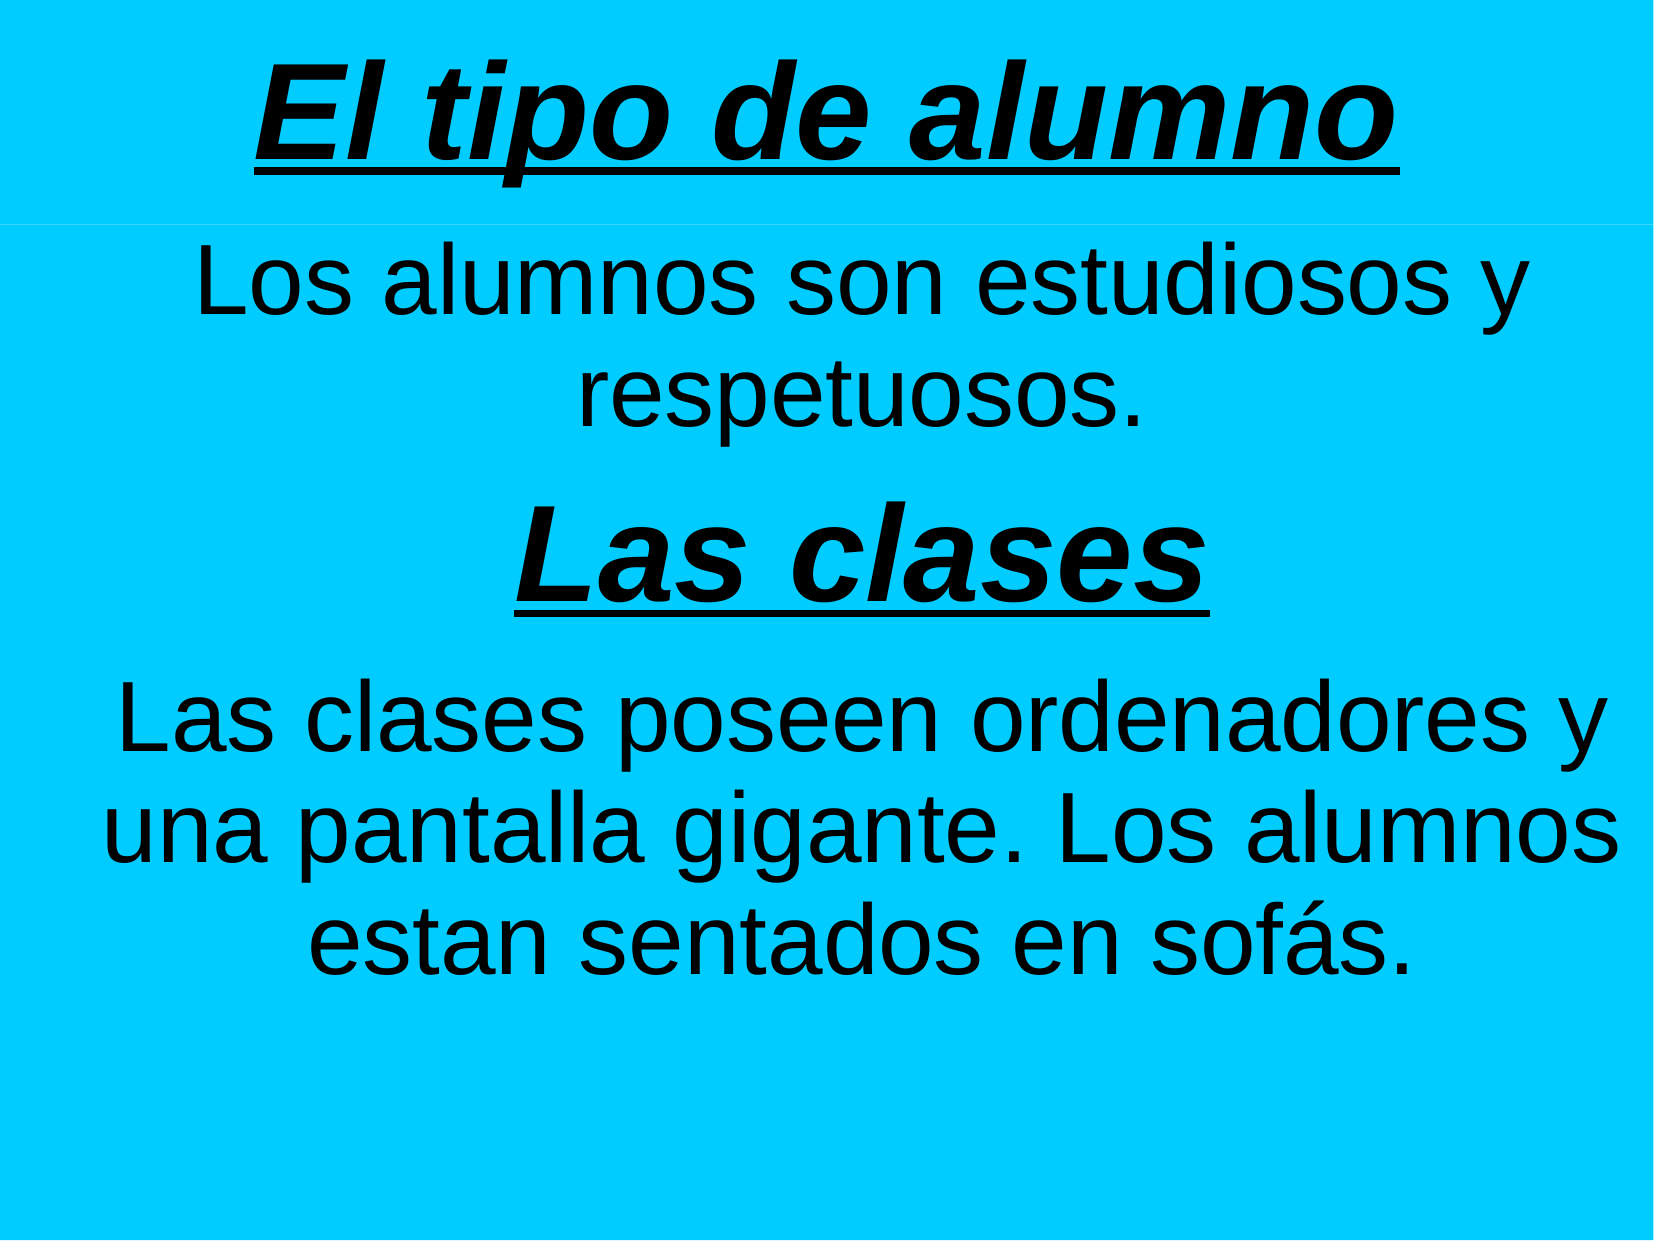

# El tipo de alumno
Los alumnos son estudiosos y respetuosos.
Las clases
Las clases poseen ordenadores y una pantalla gigante. Los alumnos estan sentados en sofás.